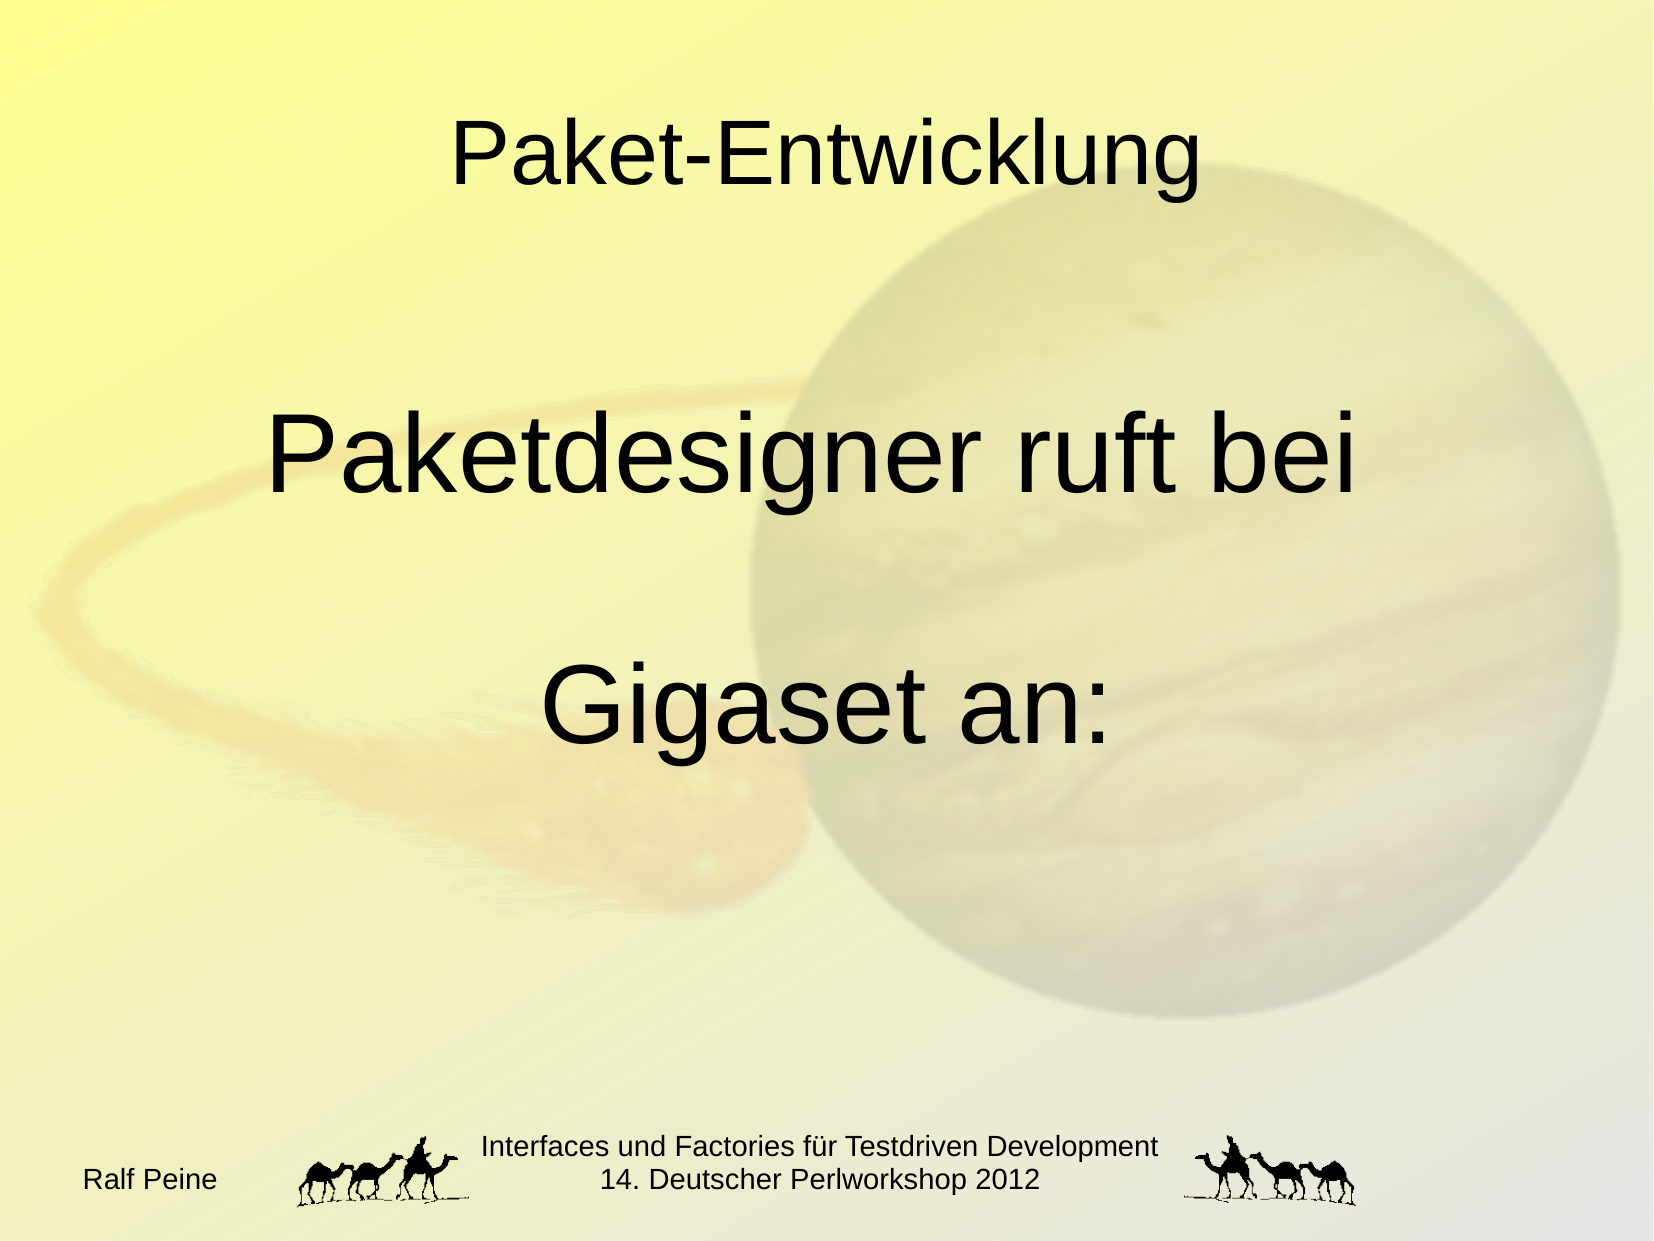

# Paket-Entwicklung
Paketdesigner ruft bei
Gigaset an: